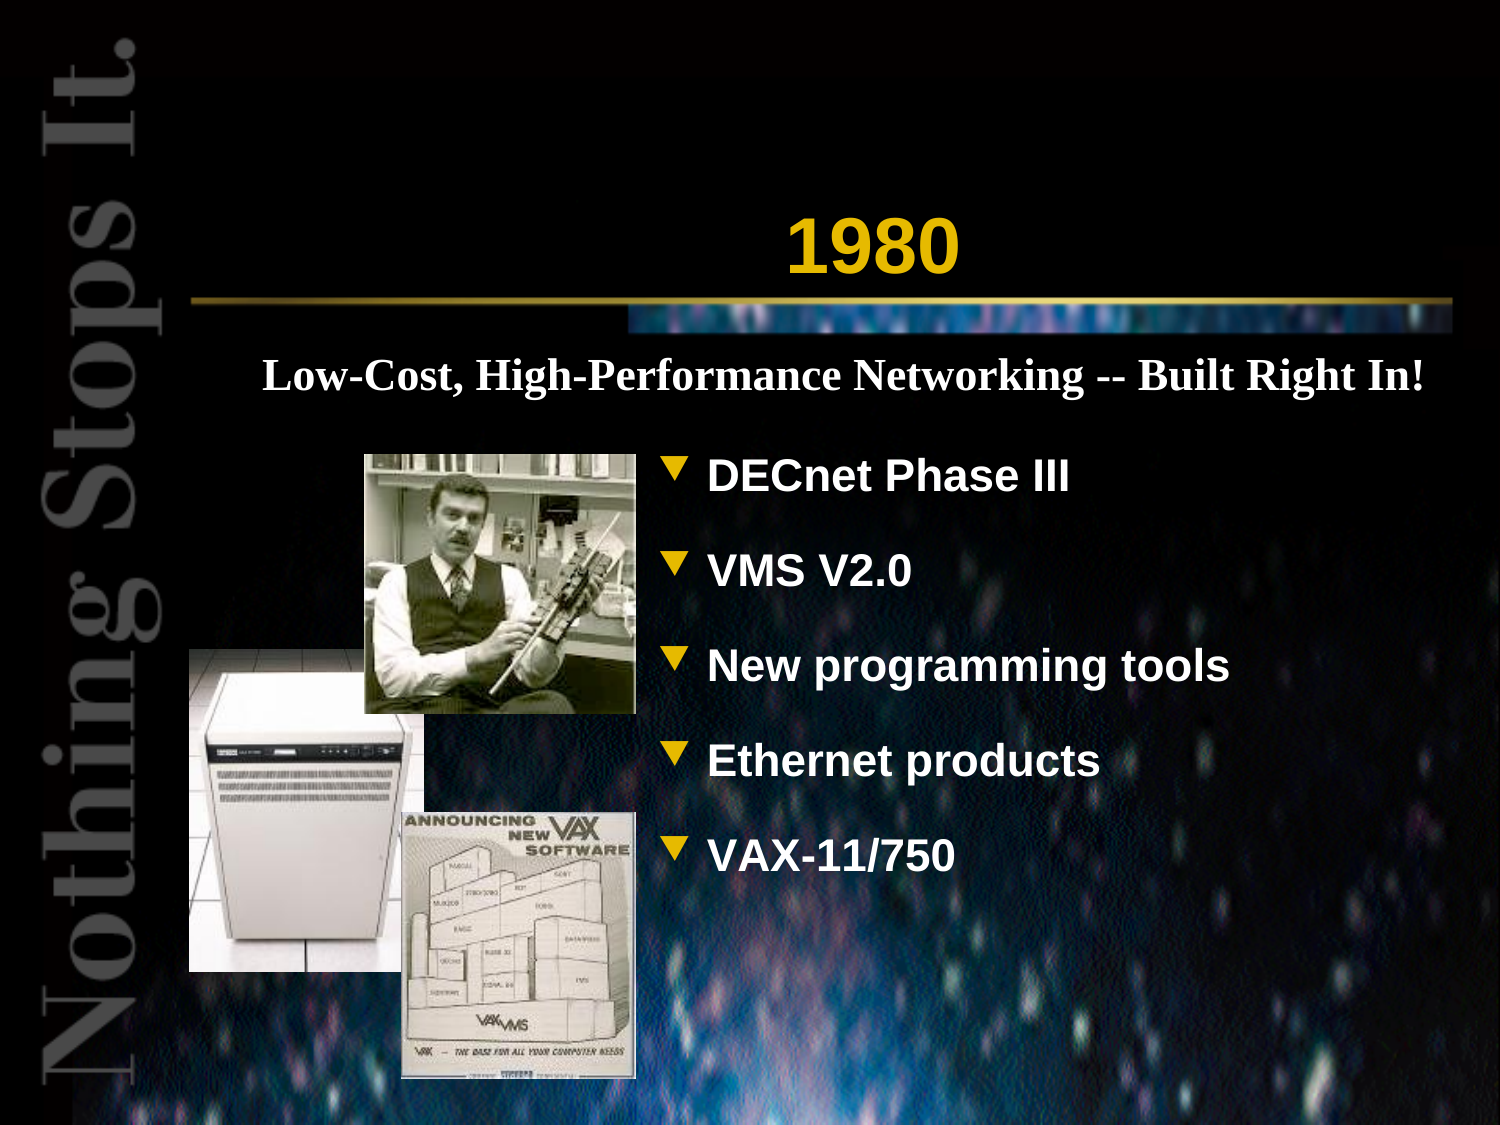

# 1977 1978 1979 1980 1981 1982...
Low-Cost, High-Performance Networking -- Built Right In!
DECnet Phase III
VMS V2.0
New programming tools
Ethernet products
VAX-11/750